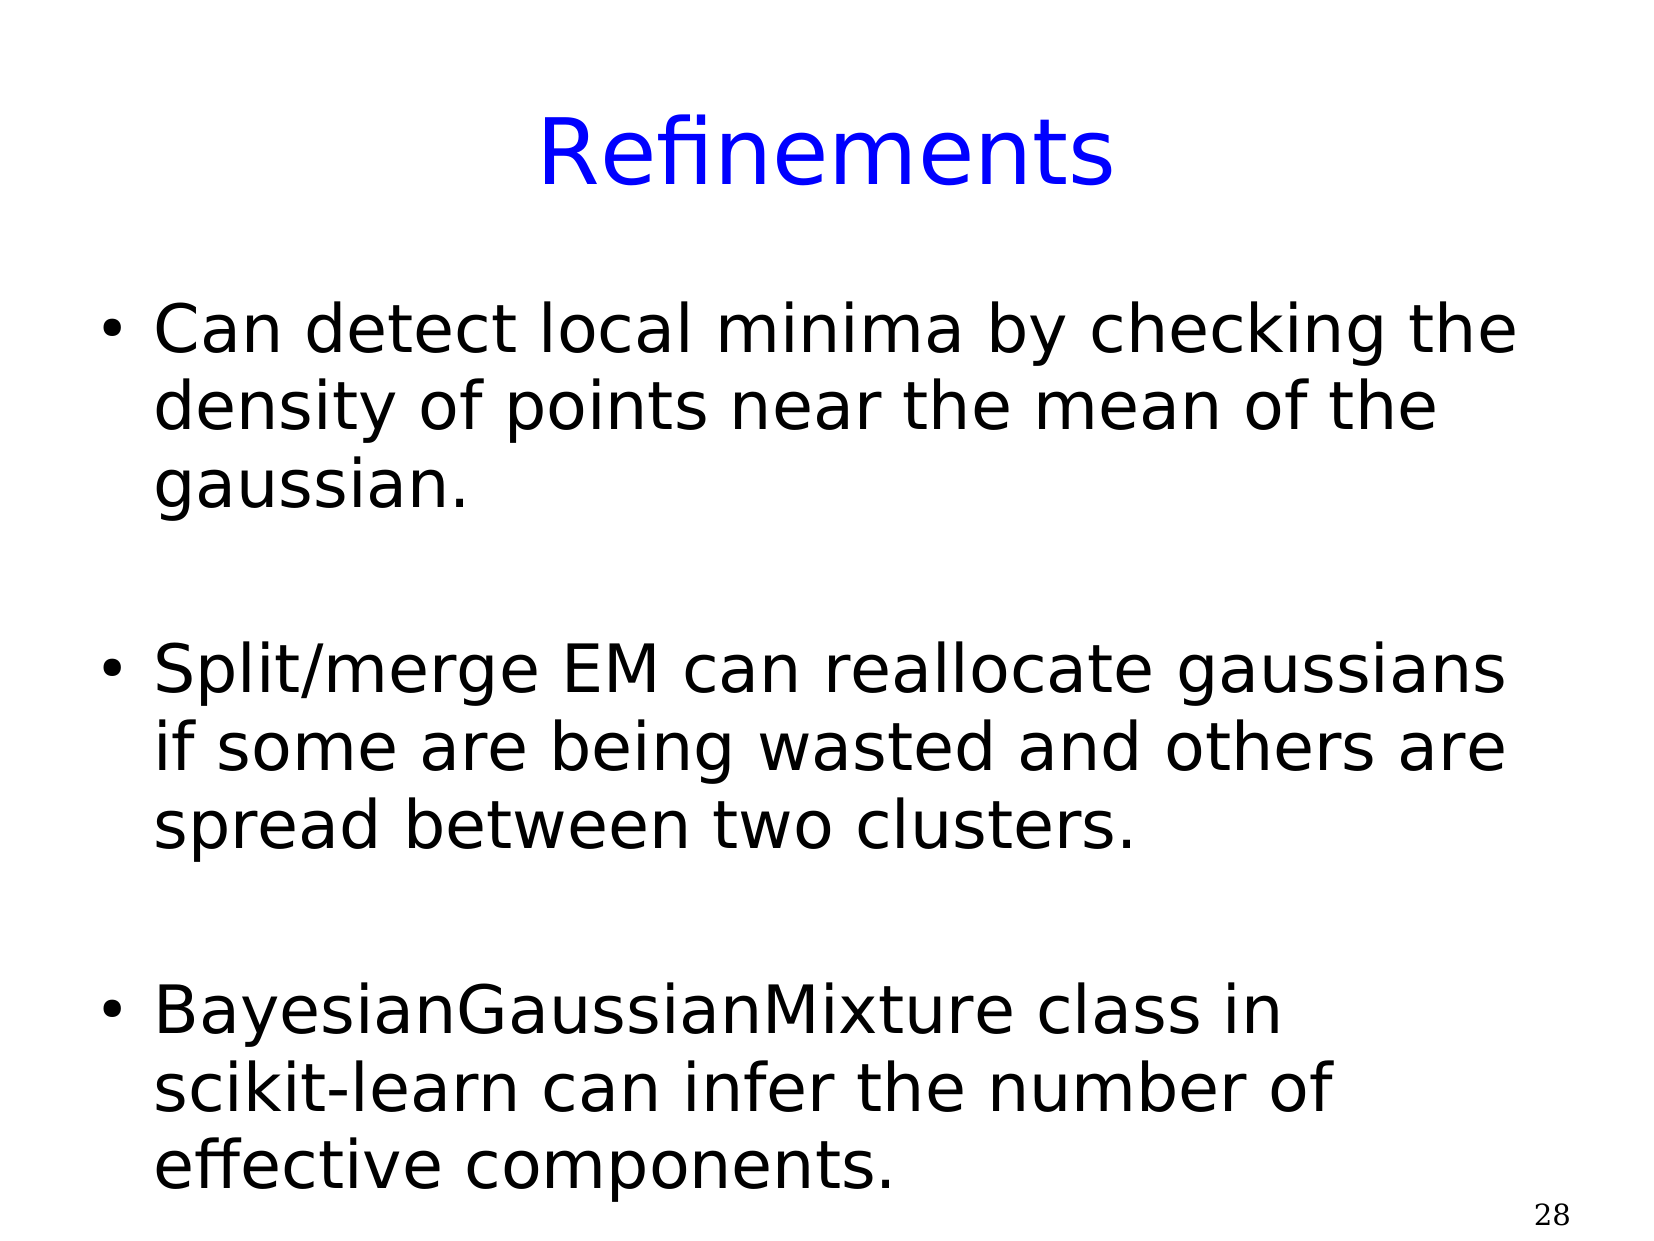

# Refinements
Can detect local minima by checking the density of points near the mean of the gaussian.
Split/merge EM can reallocate gaussians if some are being wasted and others are spread between two clusters.
BayesianGaussianMixture class in
scikit-learn can infer the number of effective components.
28